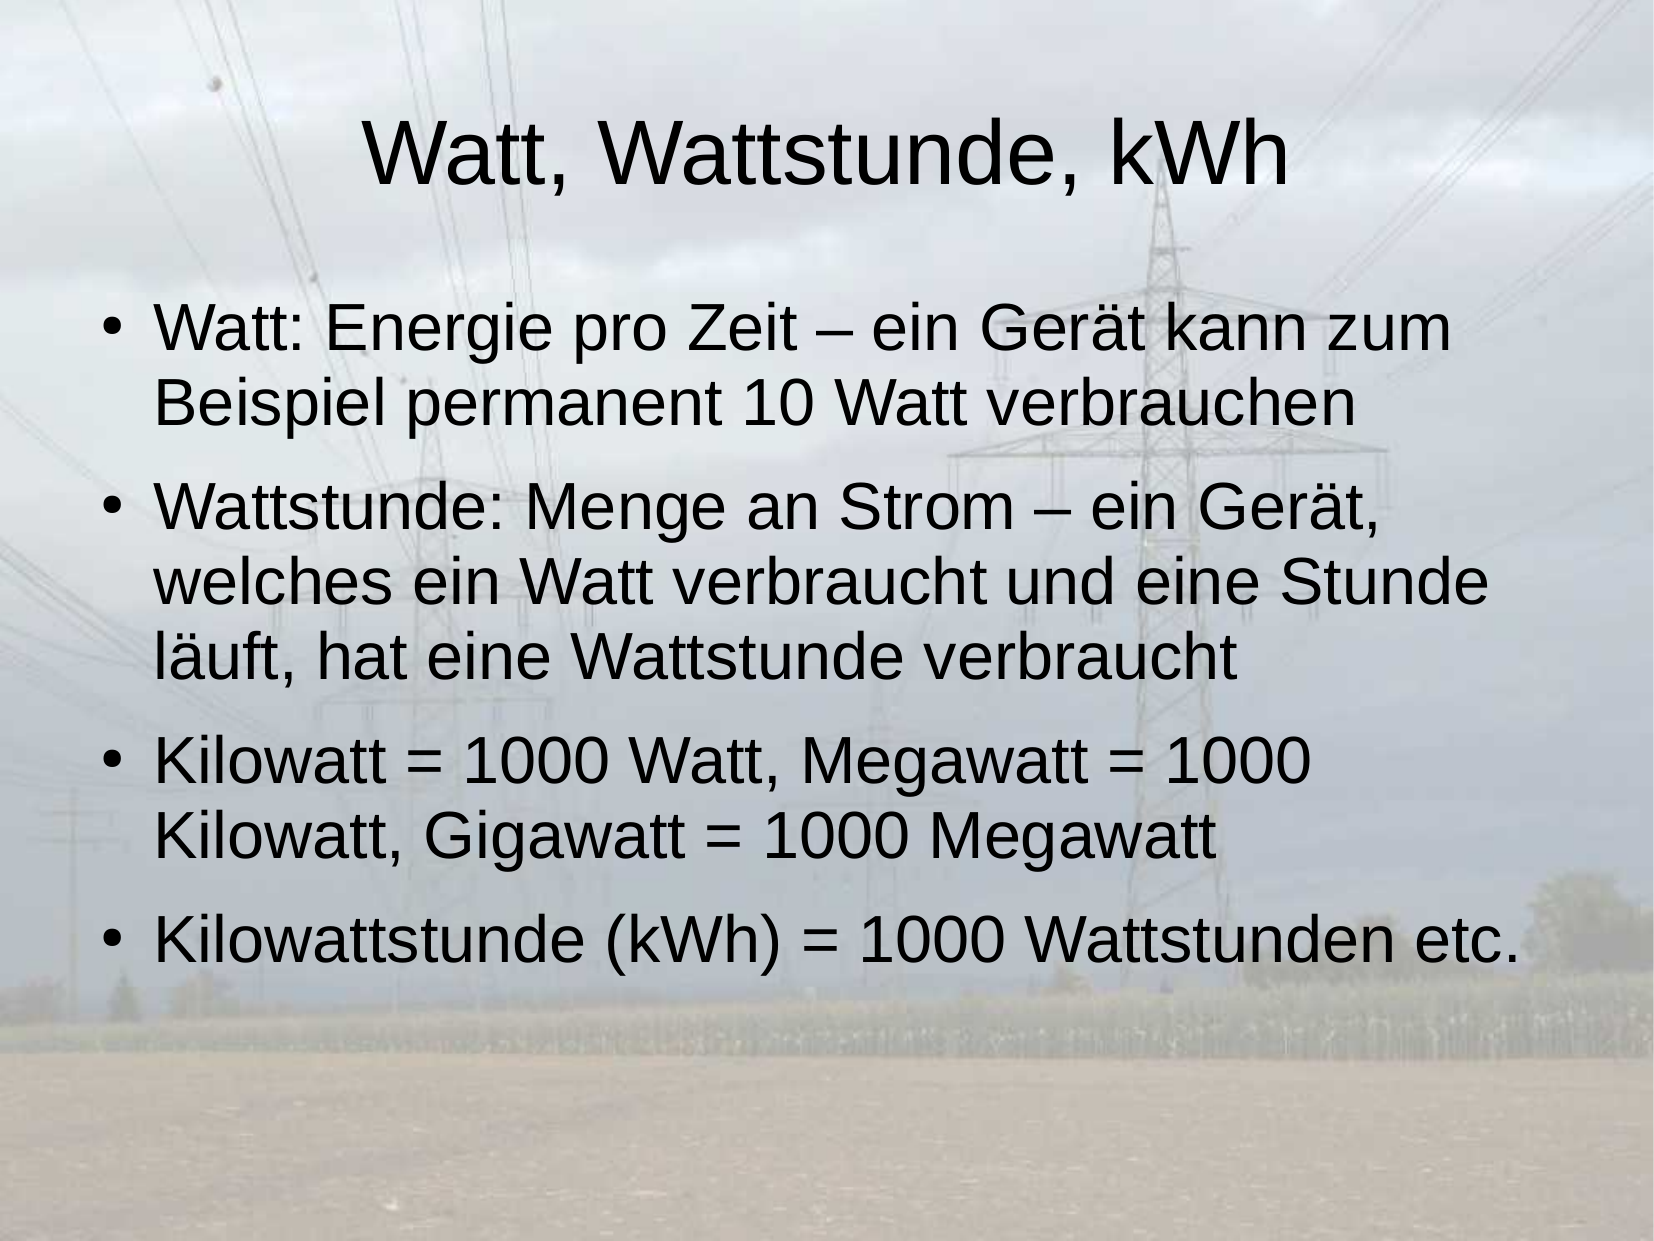

# Watt, Wattstunde, kWh
Watt: Energie pro Zeit – ein Gerät kann zum Beispiel permanent 10 Watt verbrauchen
Wattstunde: Menge an Strom – ein Gerät, welches ein Watt verbraucht und eine Stunde läuft, hat eine Wattstunde verbraucht
Kilowatt = 1000 Watt, Megawatt = 1000 Kilowatt, Gigawatt = 1000 Megawatt
Kilowattstunde (kWh) = 1000 Wattstunden etc.